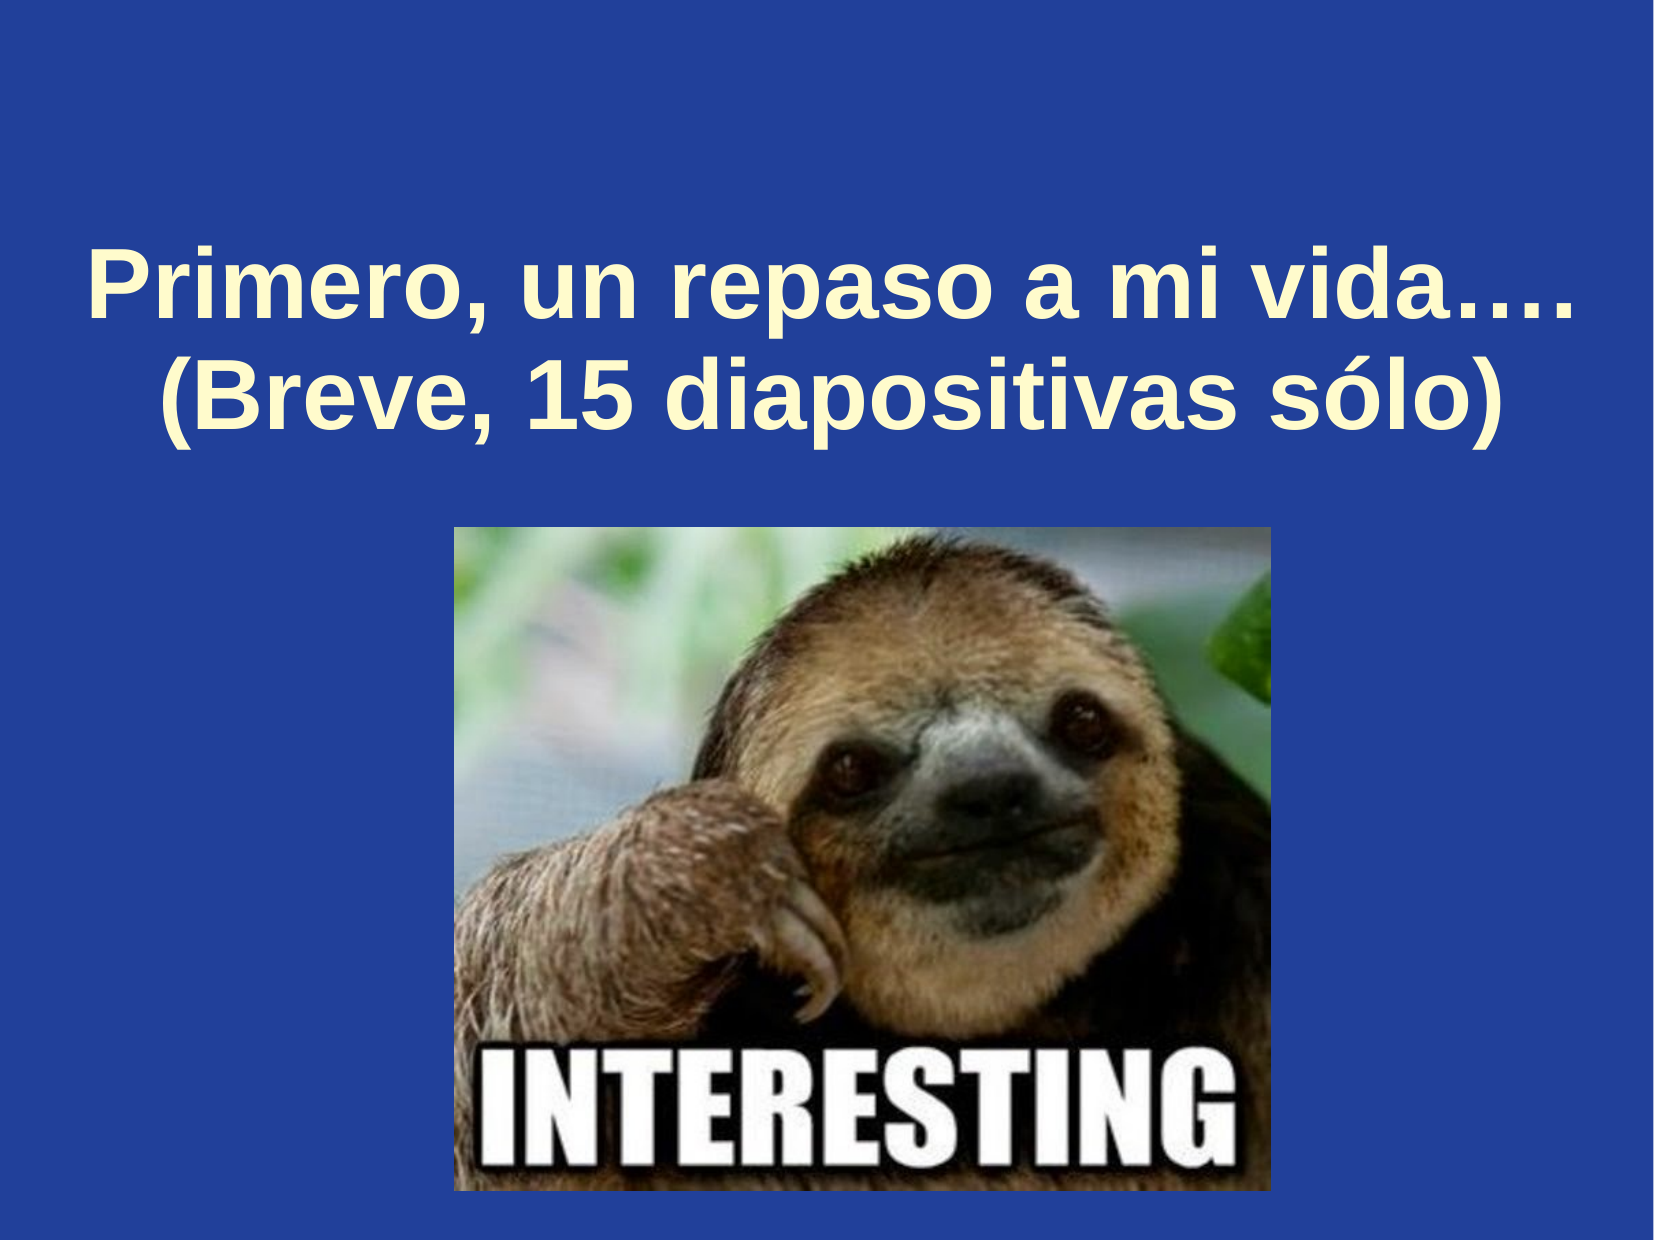

# Primero, un repaso a mi vida…. (Breve, 15 diapositivas sólo)